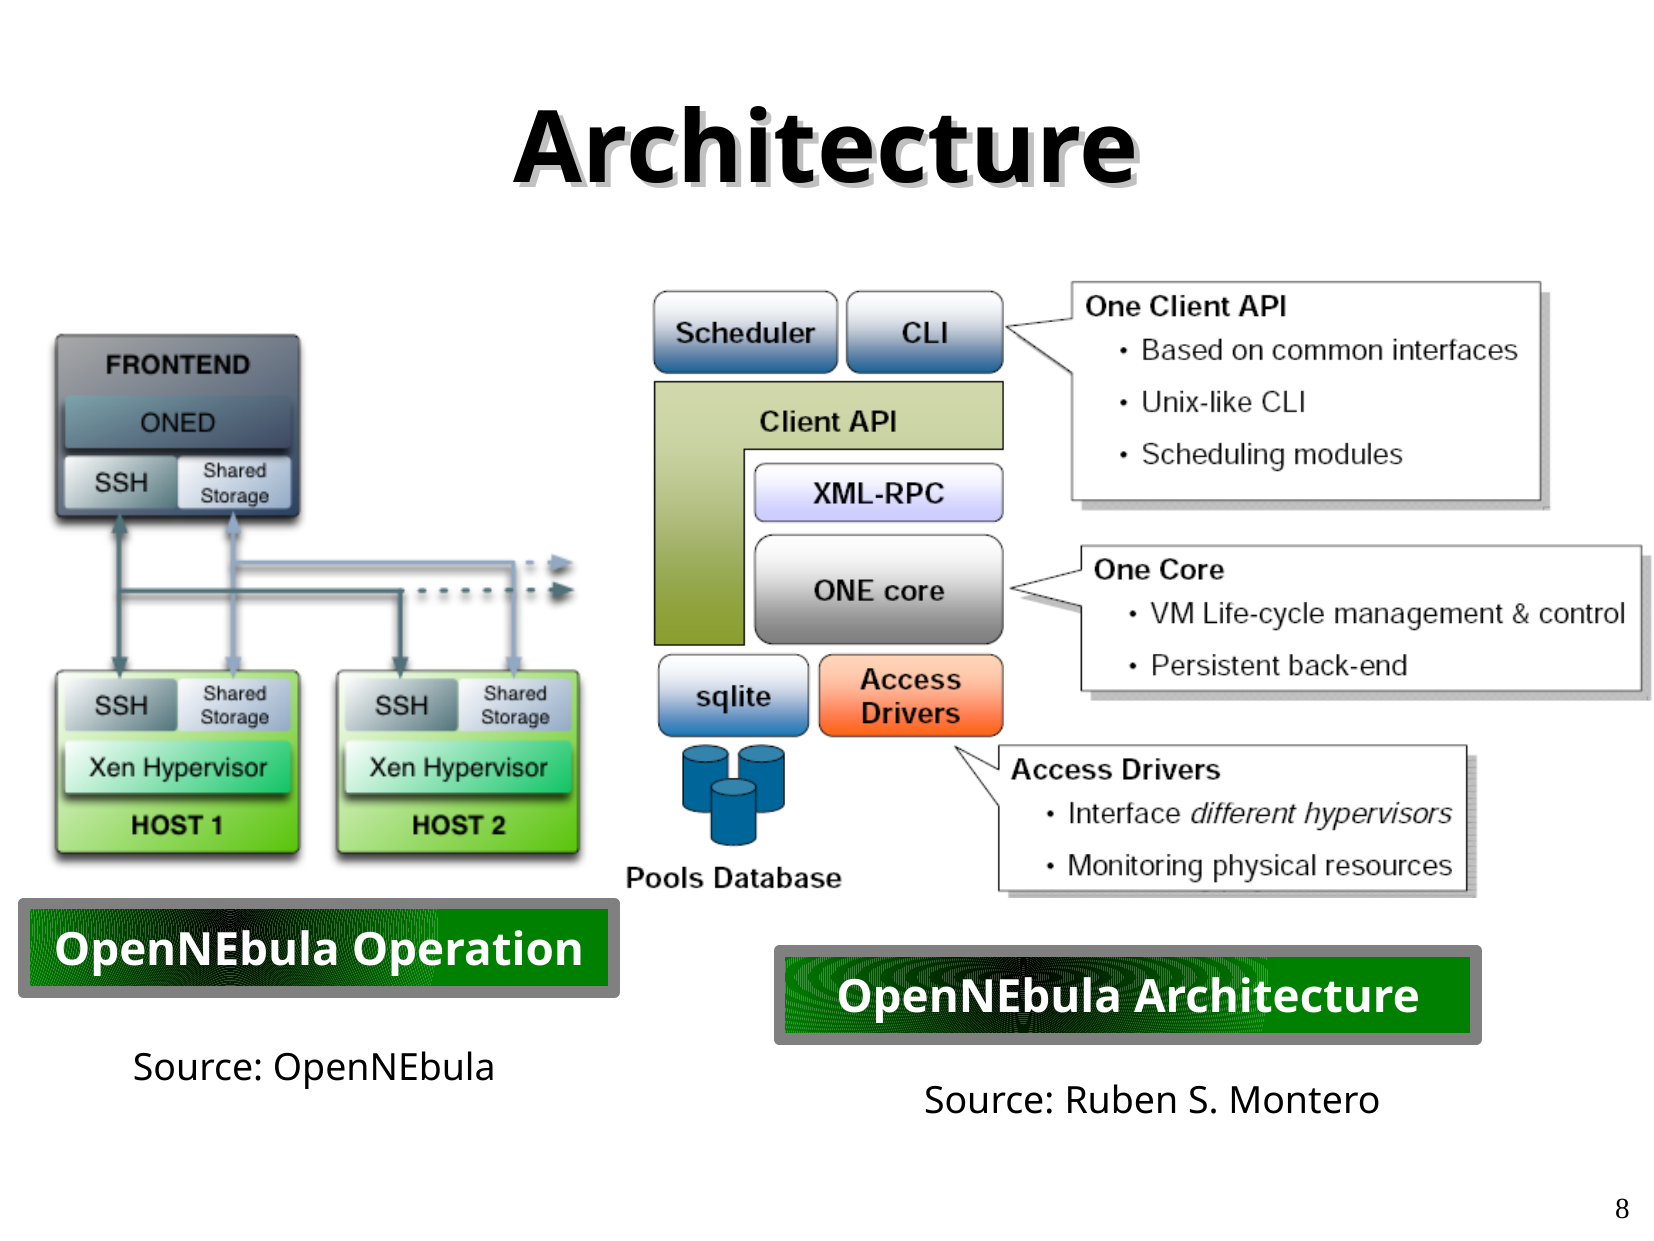

# Architecture
OpenNEbula Operation
OpenNEbula Architecture
Source: OpenNEbula
Source: Ruben S. Montero
8